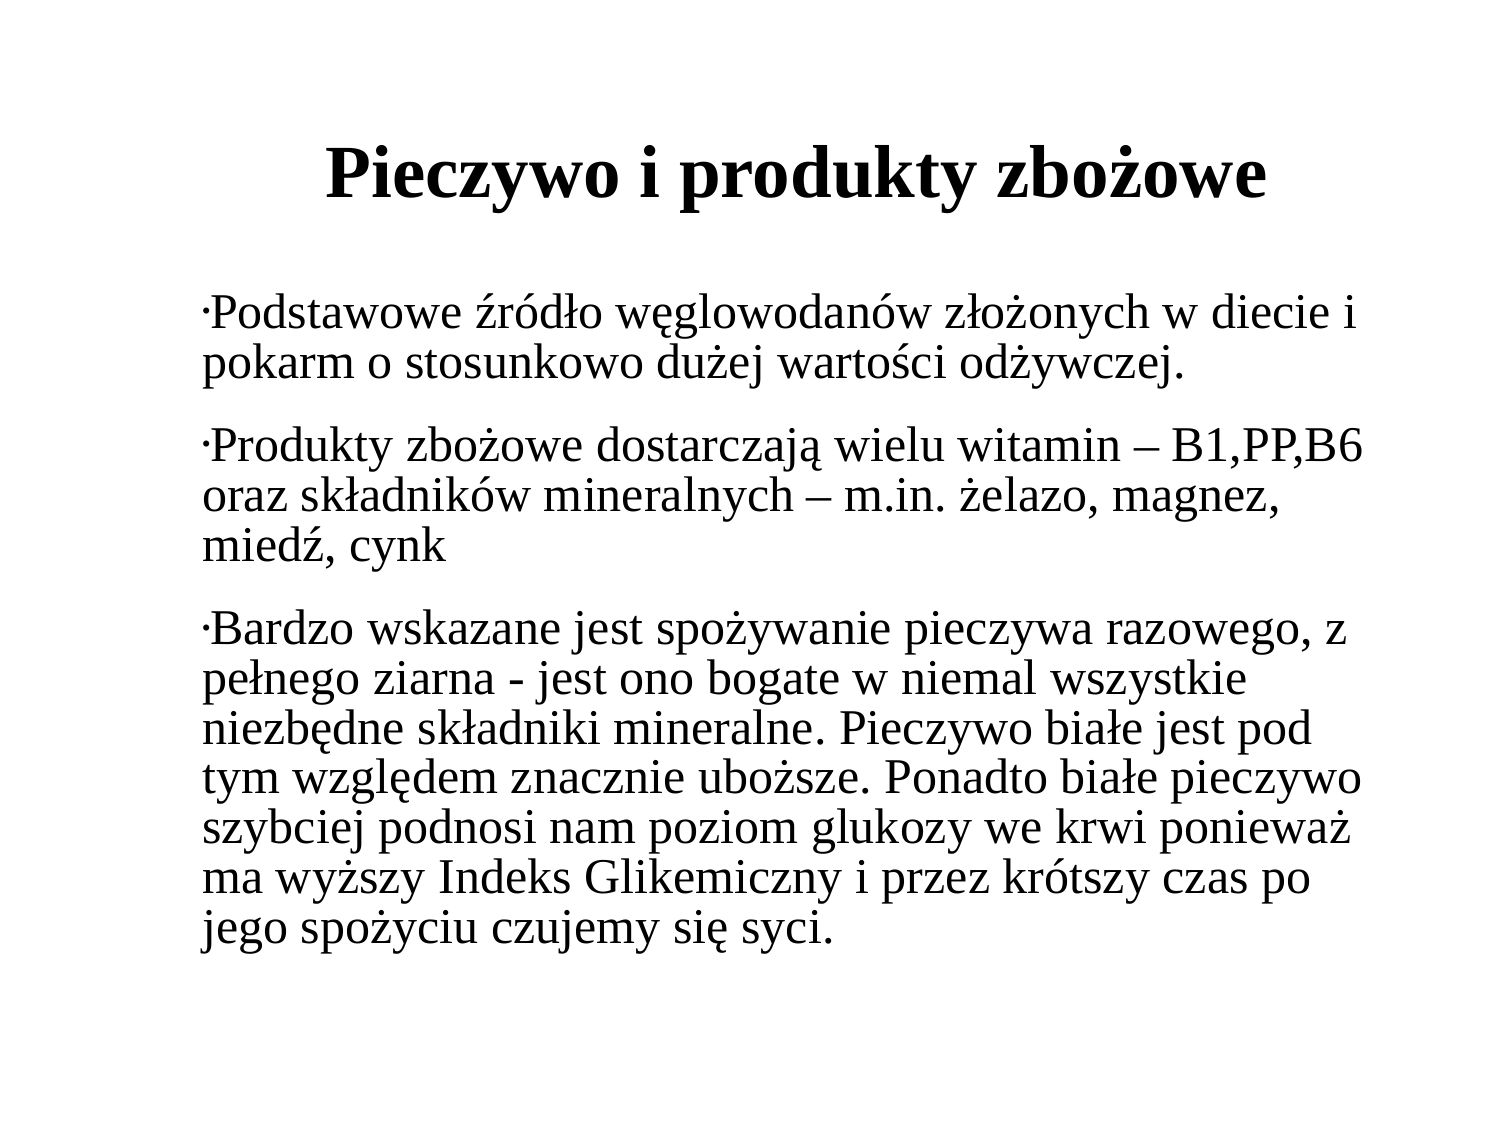

Pieczywo i produkty zbożowe
Podstawowe źródło węglowodanów złożonych w diecie i pokarm o stosunkowo dużej wartości odżywczej.
Produkty zbożowe dostarczają wielu witamin – B1,PP,B6 oraz składników mineralnych – m.in. żelazo, magnez, miedź, cynk
Bardzo wskazane jest spożywanie pieczywa razowego, z pełnego ziarna - jest ono bogate w niemal wszystkie niezbędne składniki mineralne. Pieczywo białe jest pod tym względem znacznie uboższe. Ponadto białe pieczywo szybciej podnosi nam poziom glukozy we krwi ponieważ ma wyższy Indeks Glikemiczny i przez krótszy czas po jego spożyciu czujemy się syci.